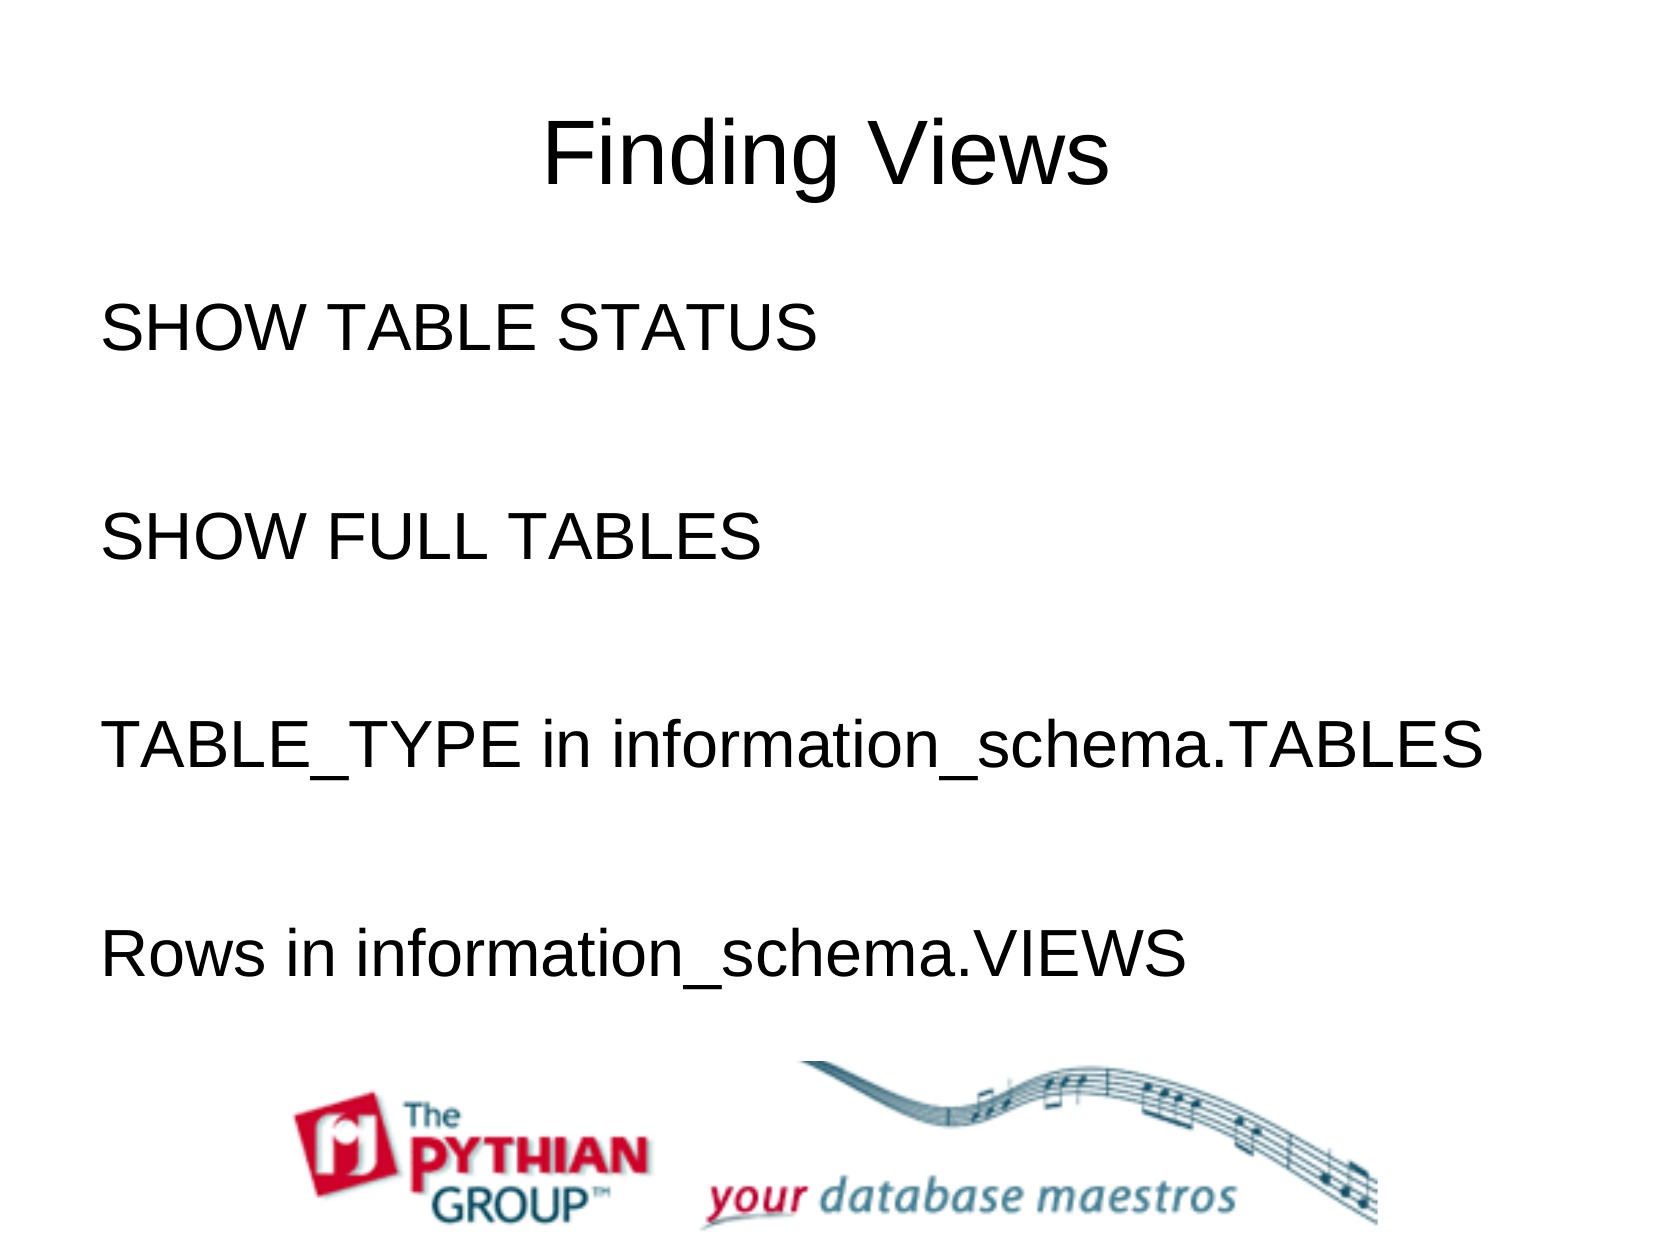

# Finding Views
SHOW TABLE STATUS
SHOW FULL TABLES
TABLE_TYPE in information_schema.TABLES
Rows in information_schema.VIEWS